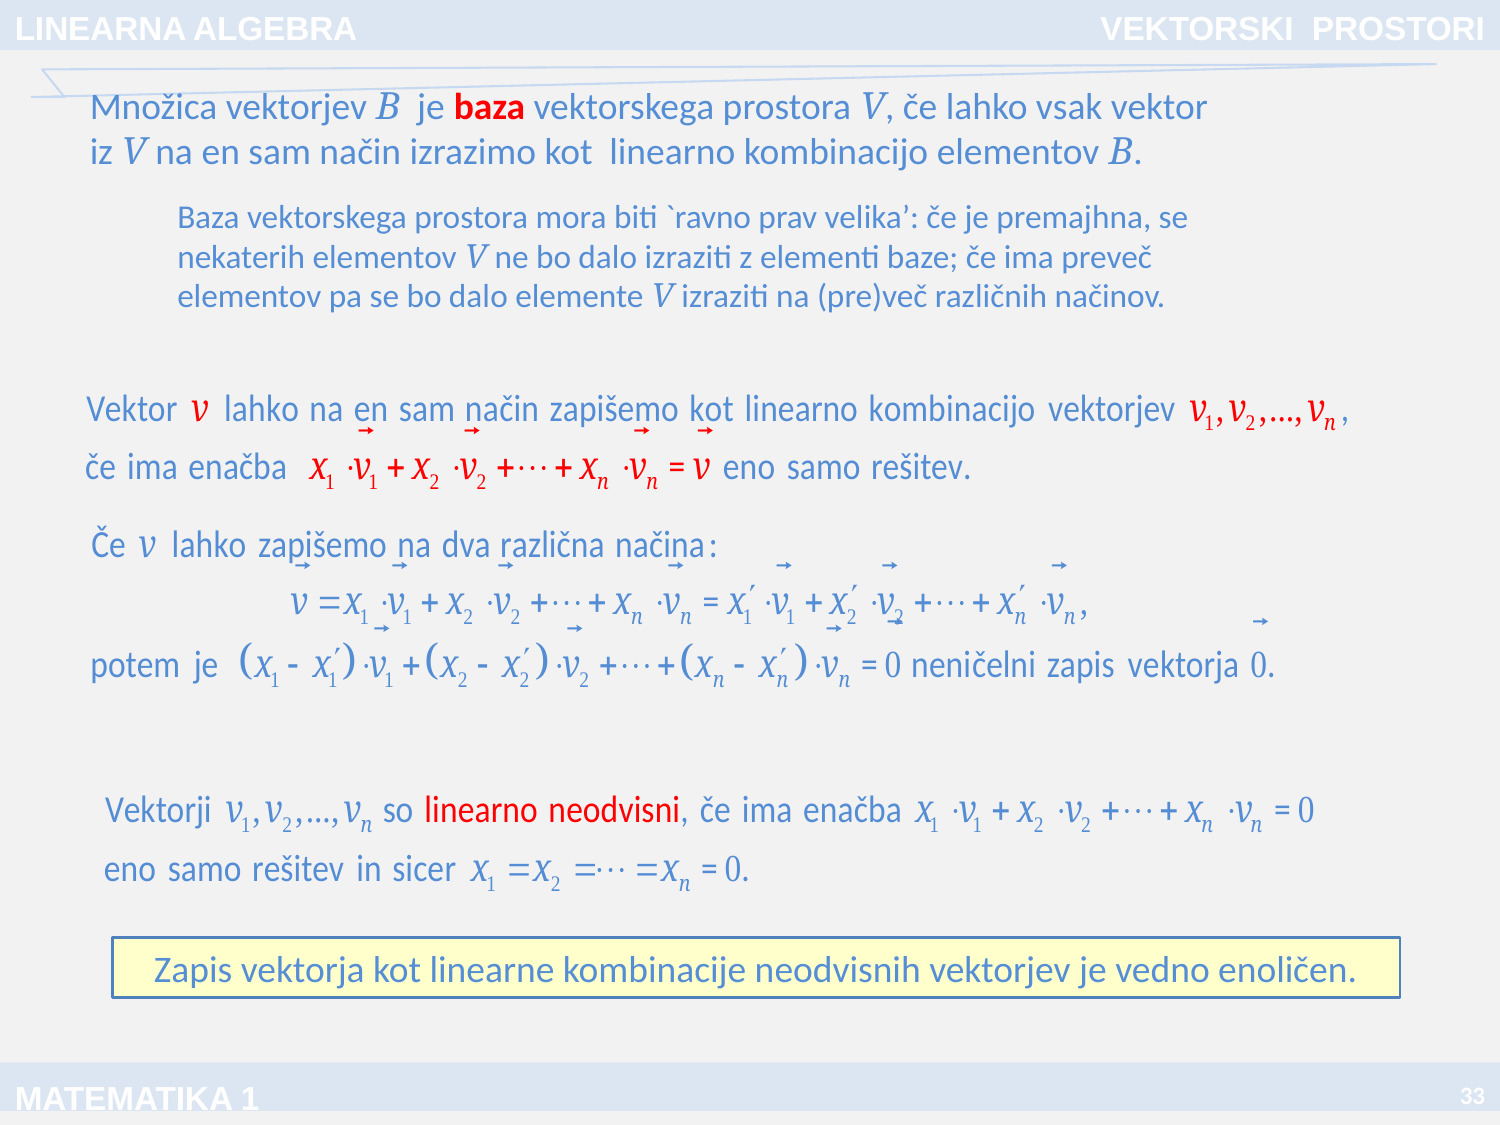

LINEARNA ALGEBRA
VEKTORSKI PROSTORI
Množica vektorjev B je baza vektorskega prostora V, če lahko vsak vektor iz V na en sam način izrazimo kot linearno kombinacijo elementov B.
Baza vektorskega prostora mora biti `ravno prav velika’: če je premajhna, se nekaterih elementov V ne bo dalo izraziti z elementi baze; če ima preveč elementov pa se bo dalo elemente V izraziti na (pre)več različnih načinov.
Zapis vektorja kot linearne kombinacije neodvisnih vektorjev je vedno enoličen.
MATEMATIKA 1